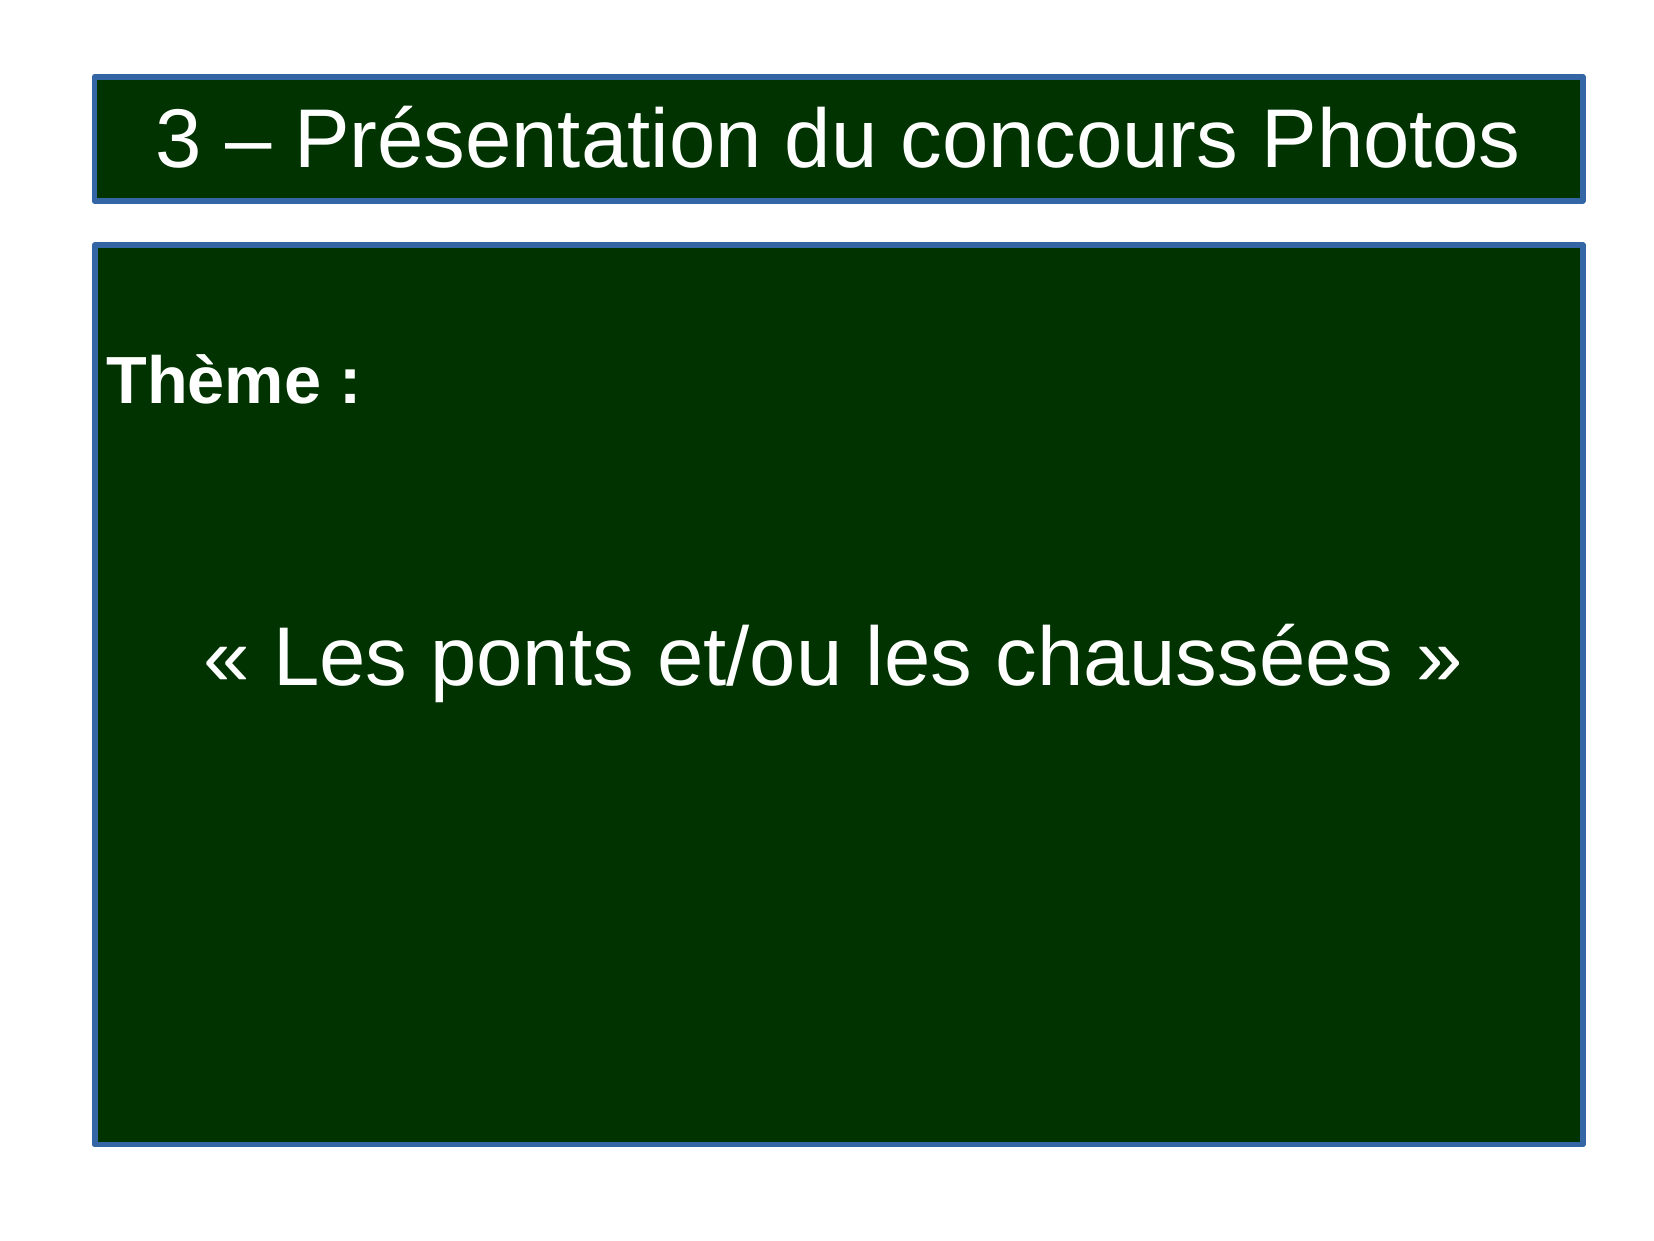

# 3 – Présentation du concours Photos
Thème :
« Les ponts et/ou les chaussées »